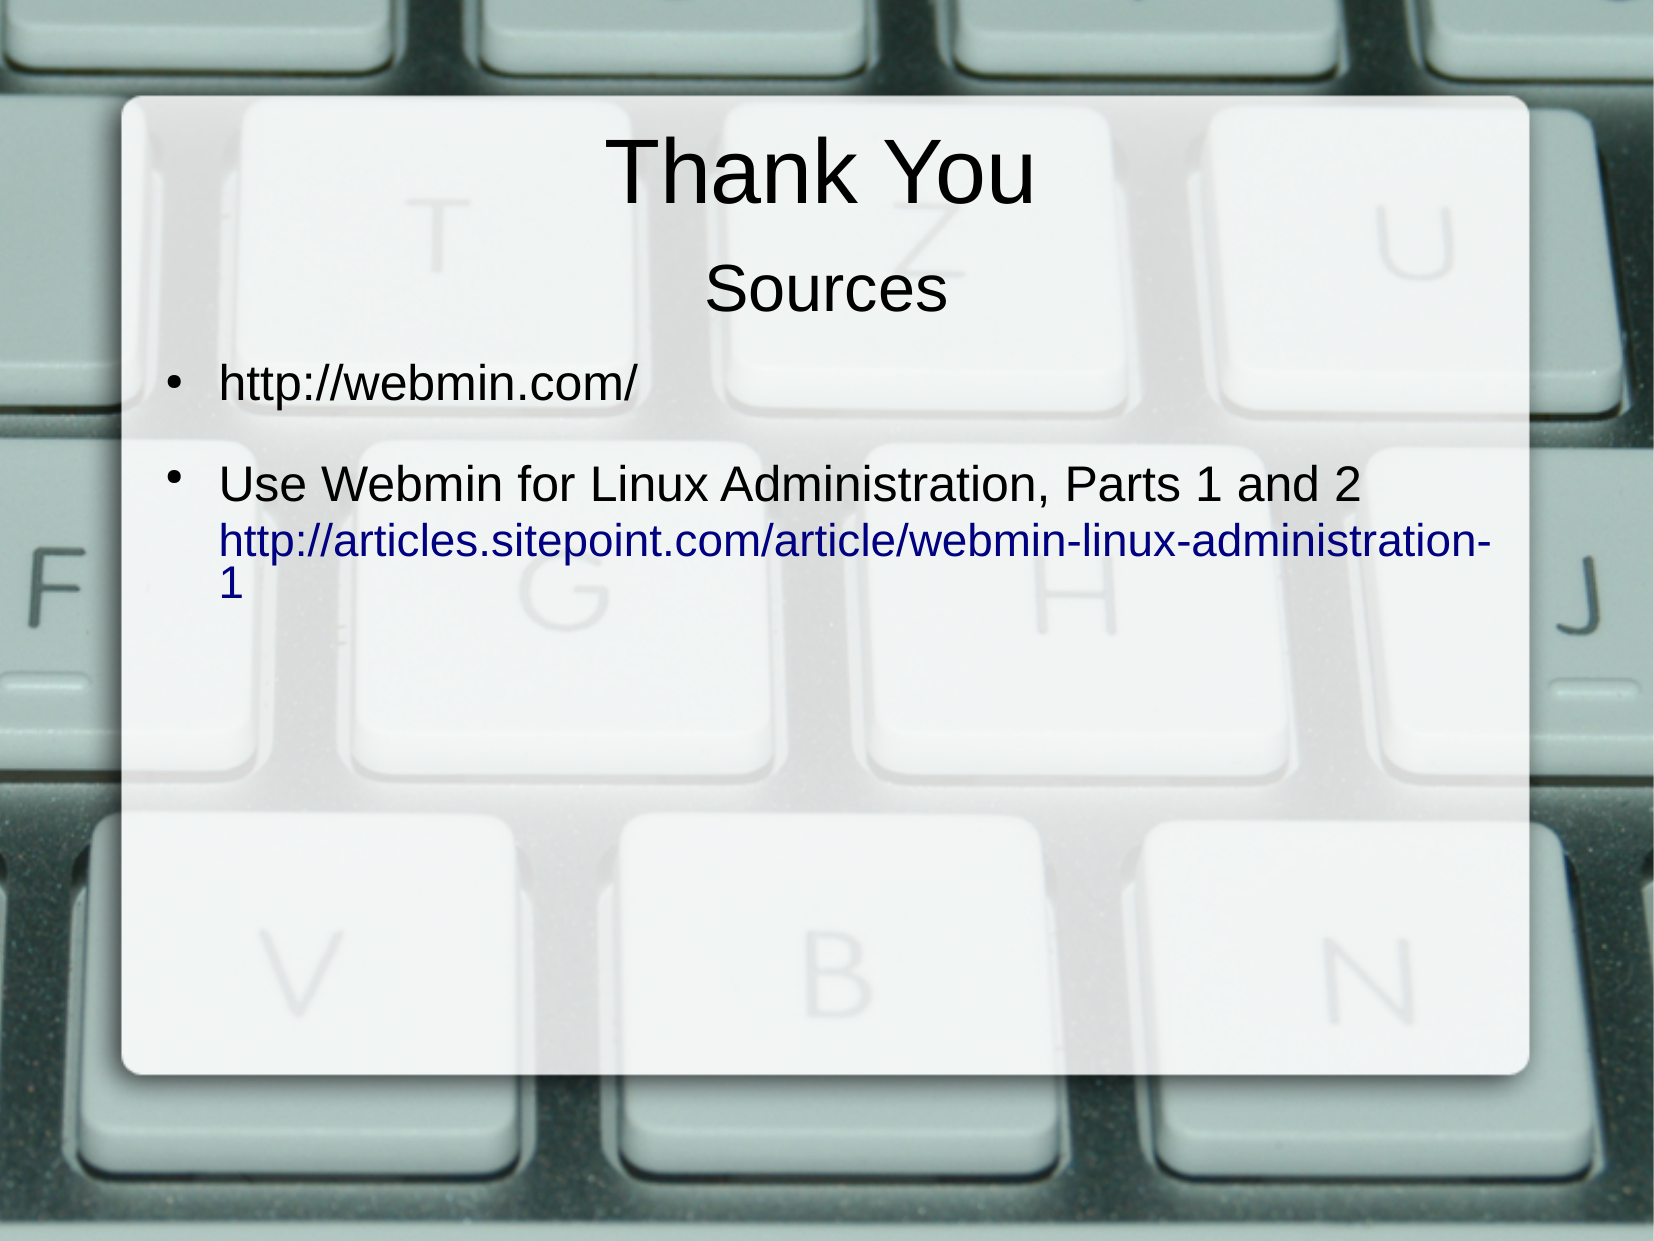

# Thank You
Sources
http://webmin.com/
Use Webmin for Linux Administration, Parts 1 and 2 http://articles.sitepoint.com/article/webmin-linux-administration-1